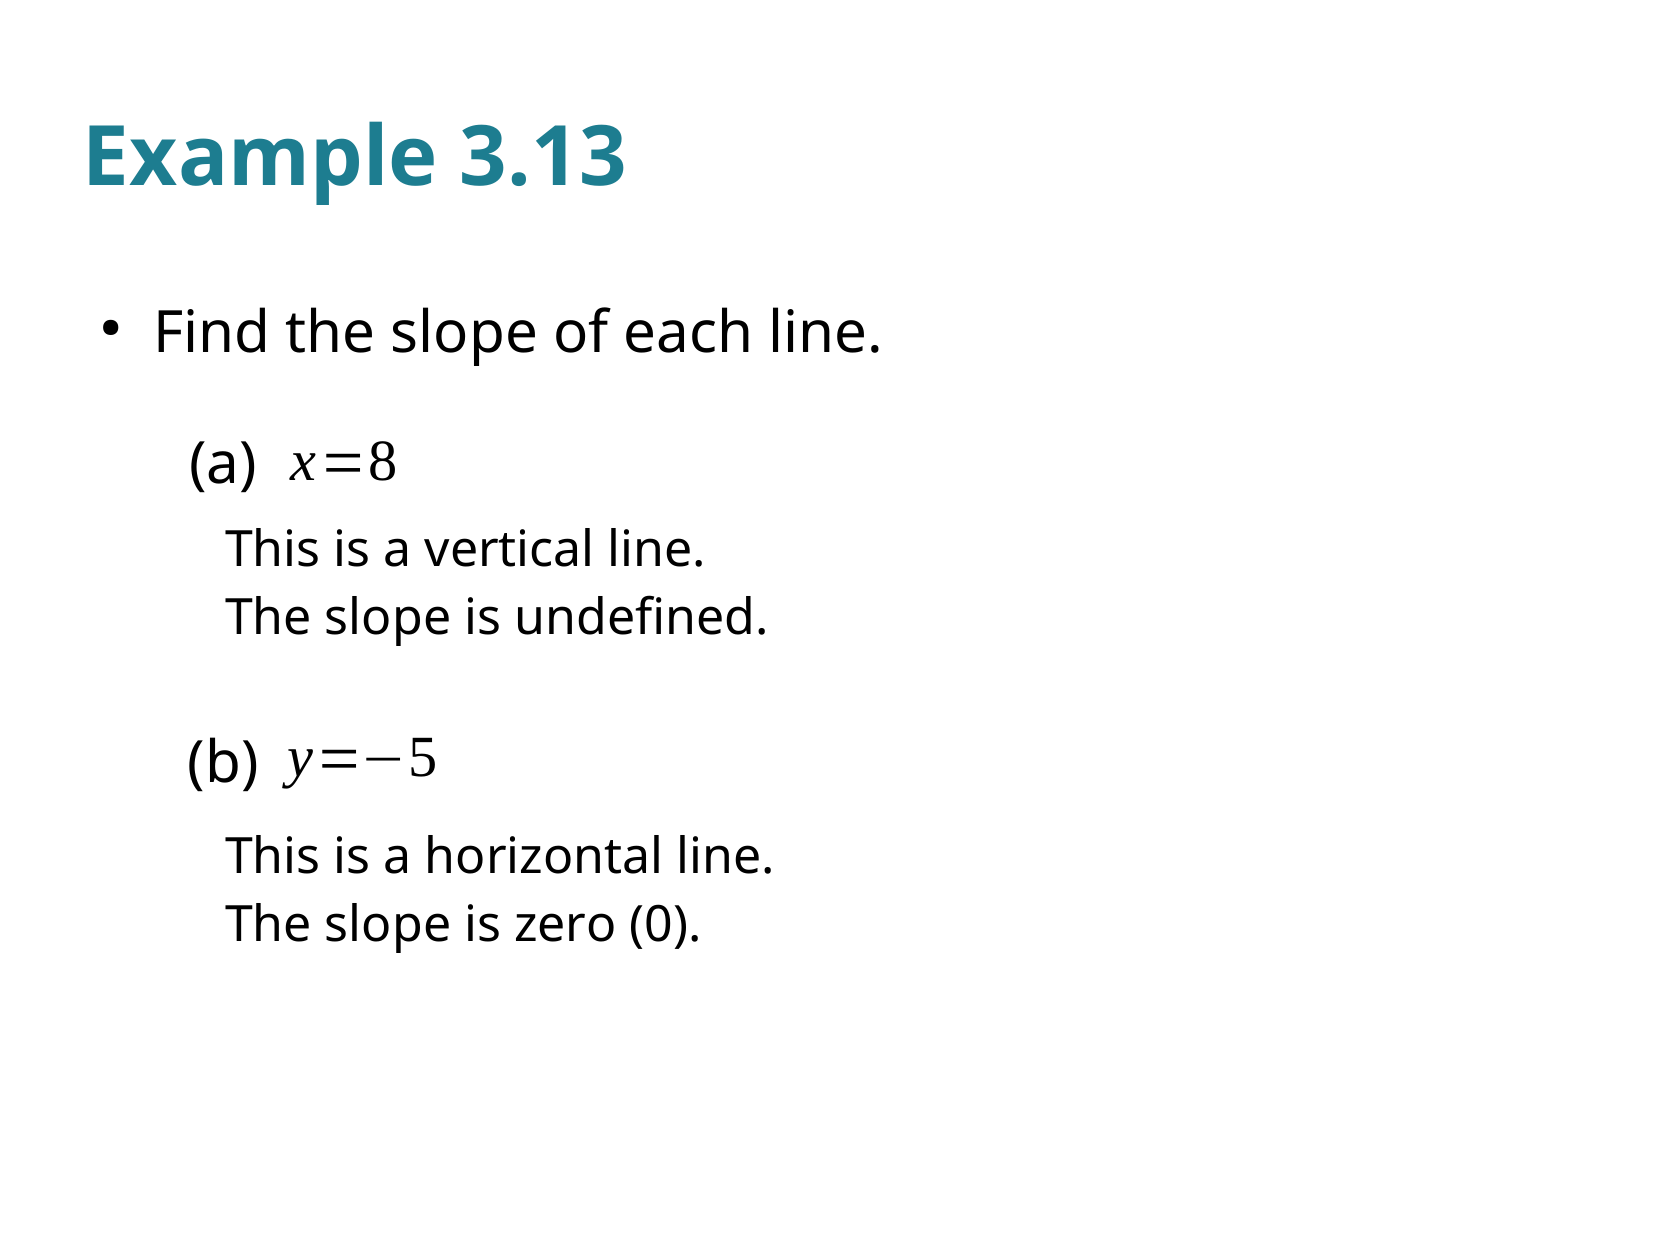

# Example 3.13
Find the slope of each line.
(a)
This is a vertical line.
The slope is undefined.
(b)
This is a horizontal line.
The slope is zero (0).